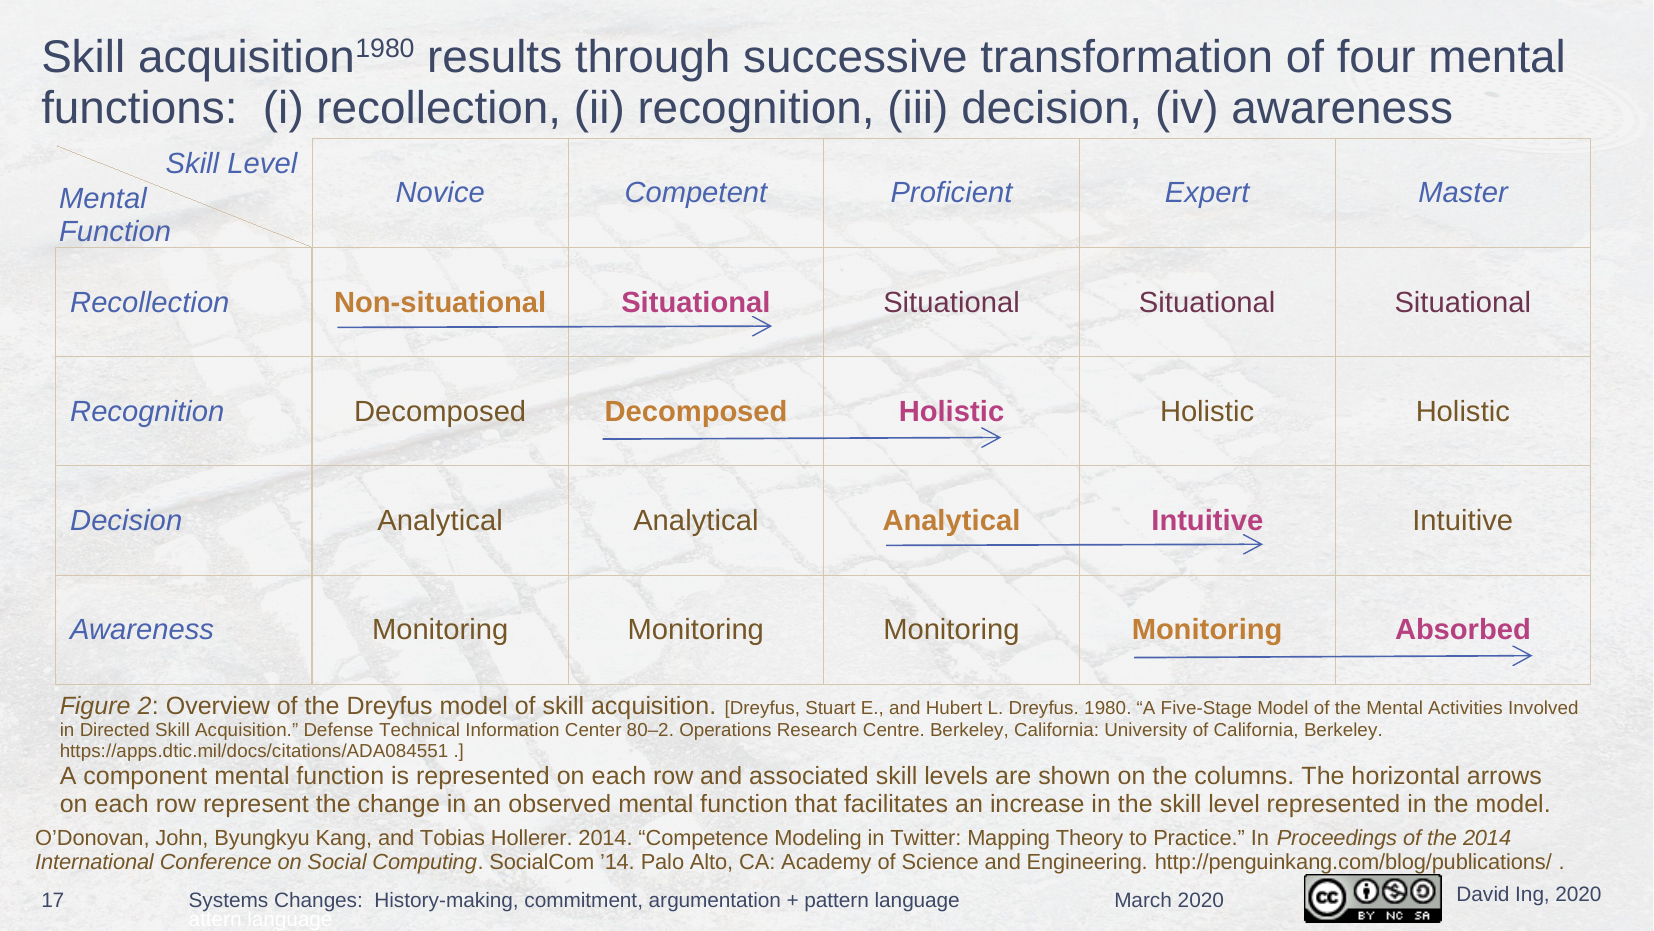

# Skill acquisition1980 results through successive transformation of four mental functions: (i) recollection, (ii) recognition, (iii) decision, (iv) awareness
| Novice | Competent | Proficient | Expert | Master |
| --- | --- | --- | --- | --- |
Skill Level
Mental Function
| Recollection |
| --- |
| Recognition |
| Decision |
| Awareness |
| Non-situational | Situational | Situational | Situational | Situational |
| --- | --- | --- | --- | --- |
| Decomposed | Decomposed | Holistic | Holistic | Holistic |
| Analytical | Analytical | Analytical | Intuitive | Intuitive |
| Monitoring | Monitoring | Monitoring | Monitoring | Absorbed |
Figure 2: Overview of the Dreyfus model of skill acquisition. [Dreyfus, Stuart E., and Hubert L. Dreyfus. 1980. “A Five-Stage Model of the Mental Activities Involved in Directed Skill Acquisition.” Defense Technical Information Center 80–2. Operations Research Centre. Berkeley, California: University of California, Berkeley. https://apps.dtic.mil/docs/citations/ADA084551 .]
A component mental function is represented on each row and associated skill levels are shown on the columns. The horizontal arrows on each row represent the change in an observed mental function that facilitates an increase in the skill level represented in the model.
O’Donovan, John, Byungkyu Kang, and Tobias Hollerer. 2014. “Competence Modeling in Twitter: Mapping Theory to Practice.” In Proceedings of the 2014 International Conference on Social Computing. SocialCom ’14. Palo Alto, CA: Academy of Science and Engineering. http://penguinkang.com/blog/publications/ .
Systems Changes: History-making, commitment, argumentation + pattern language
March 2020